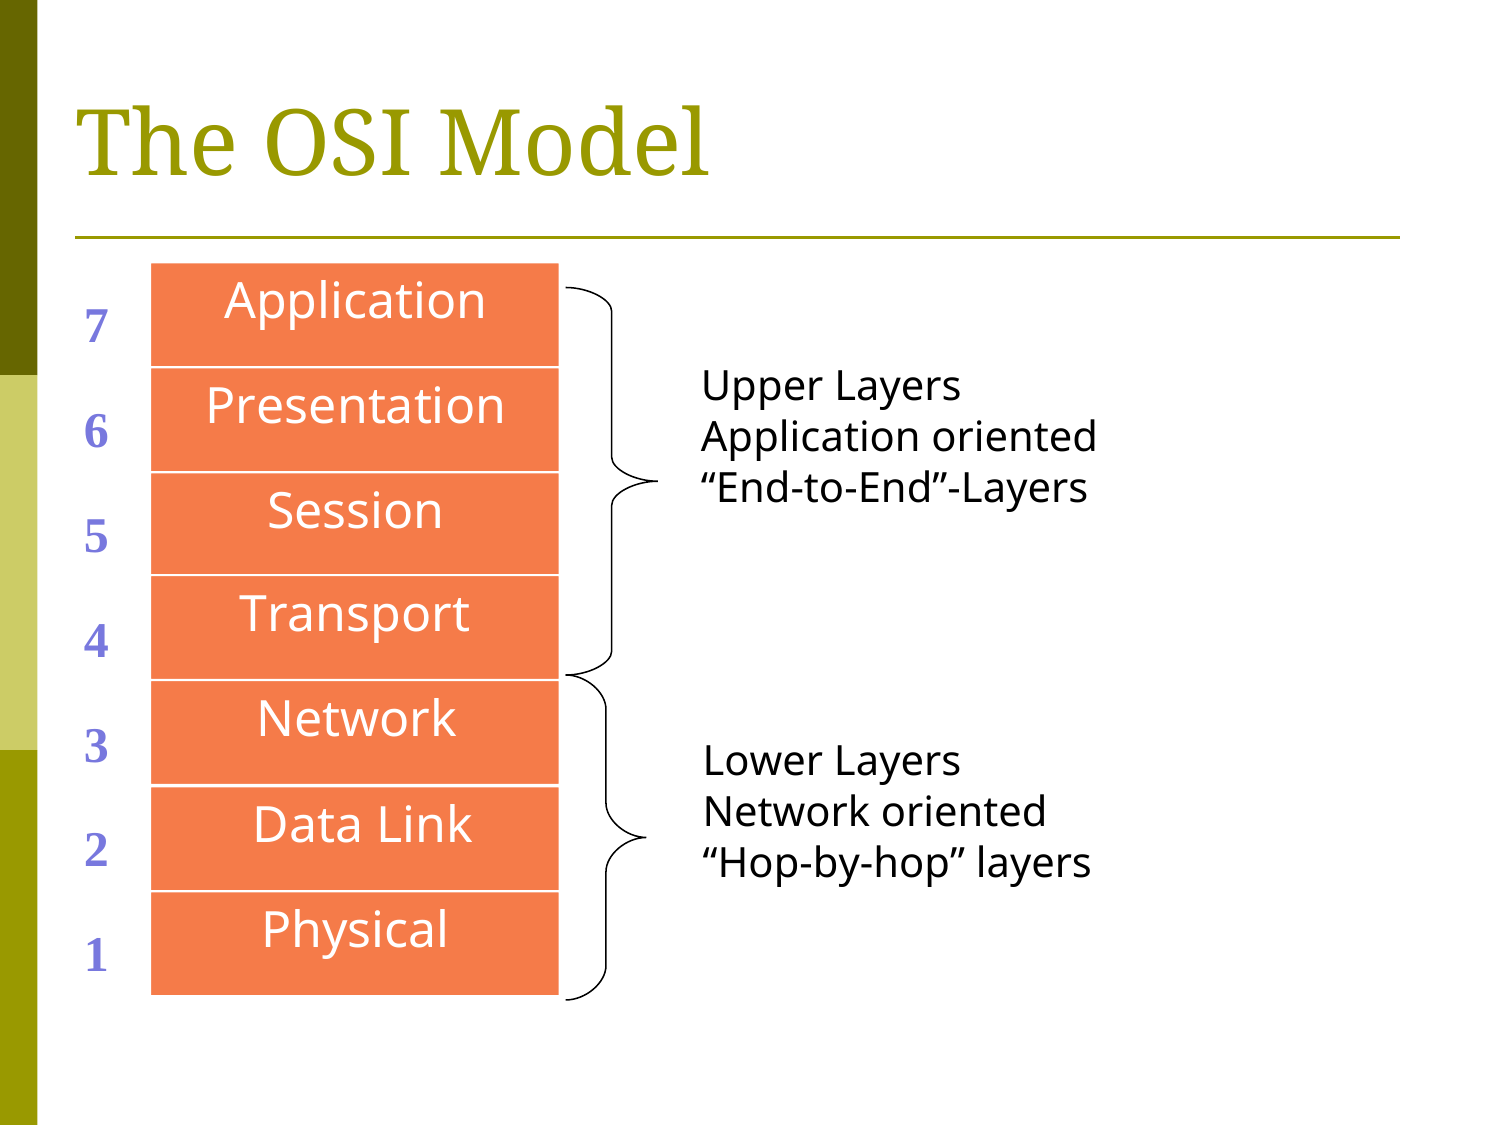

# The OSI Model
Application
Presentation
Session
Transport
Network
 Data Link
Physical
7
6
5
4
3
2
1
Upper Layers
Application oriented
“End-to-End”-Layers
Lower Layers
Network oriented
“Hop-by-hop” layers